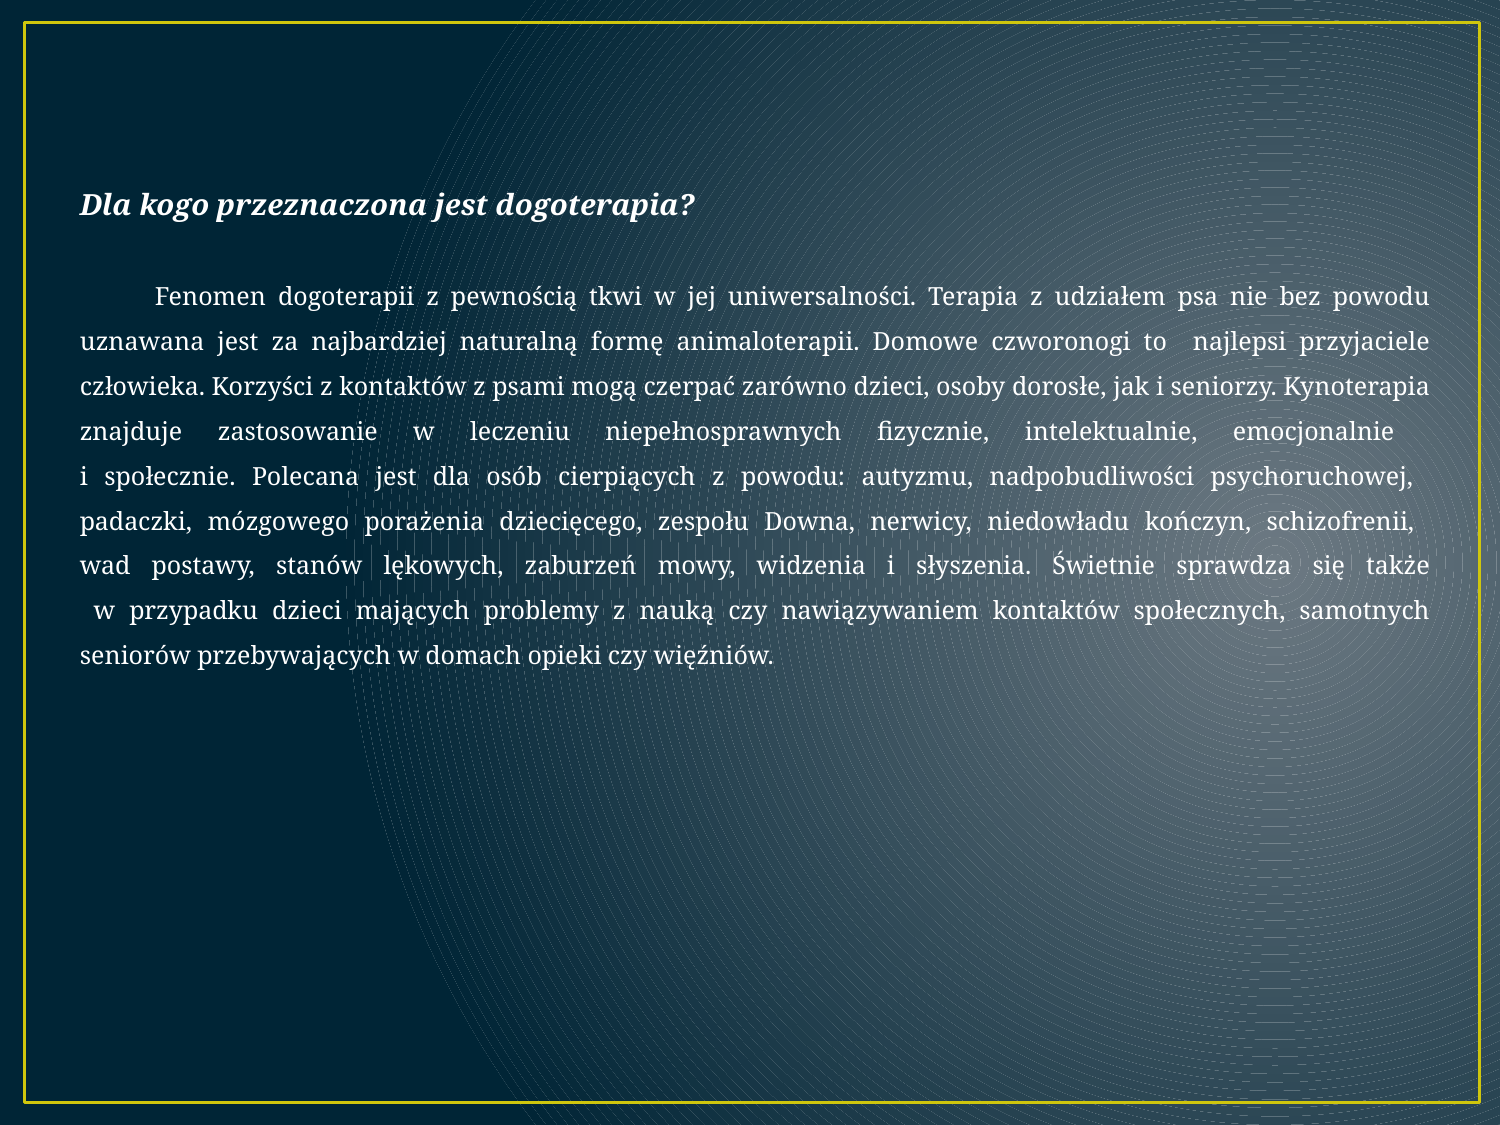

Dla kogo przeznaczona jest dogoterapia?
	Fenomen dogoterapii z pewnością tkwi w jej uniwersalności. Terapia z udziałem psa nie bez powodu uznawana jest za najbardziej naturalną formę animaloterapii. Domowe czworonogi to najlepsi przyjaciele człowieka. Korzyści z kontaktów z psami mogą czerpać zarówno dzieci, osoby dorosłe, jak i seniorzy. Kynoterapia znajduje zastosowanie w leczeniu niepełnosprawnych fizycznie, intelektualnie, emocjonalnie
i społecznie. Polecana jest dla osób cierpiących z powodu: autyzmu, nadpobudliwości psychoruchowej,
padaczki, mózgowego porażenia dziecięcego, zespołu Downa, nerwicy, niedowładu kończyn, schizofrenii,
wad postawy, stanów lękowych, zaburzeń mowy, widzenia i słyszenia. Świetnie sprawdza się także
 w przypadku dzieci mających problemy z nauką czy nawiązywaniem kontaktów społecznych, samotnych seniorów przebywających w domach opieki czy więźniów.